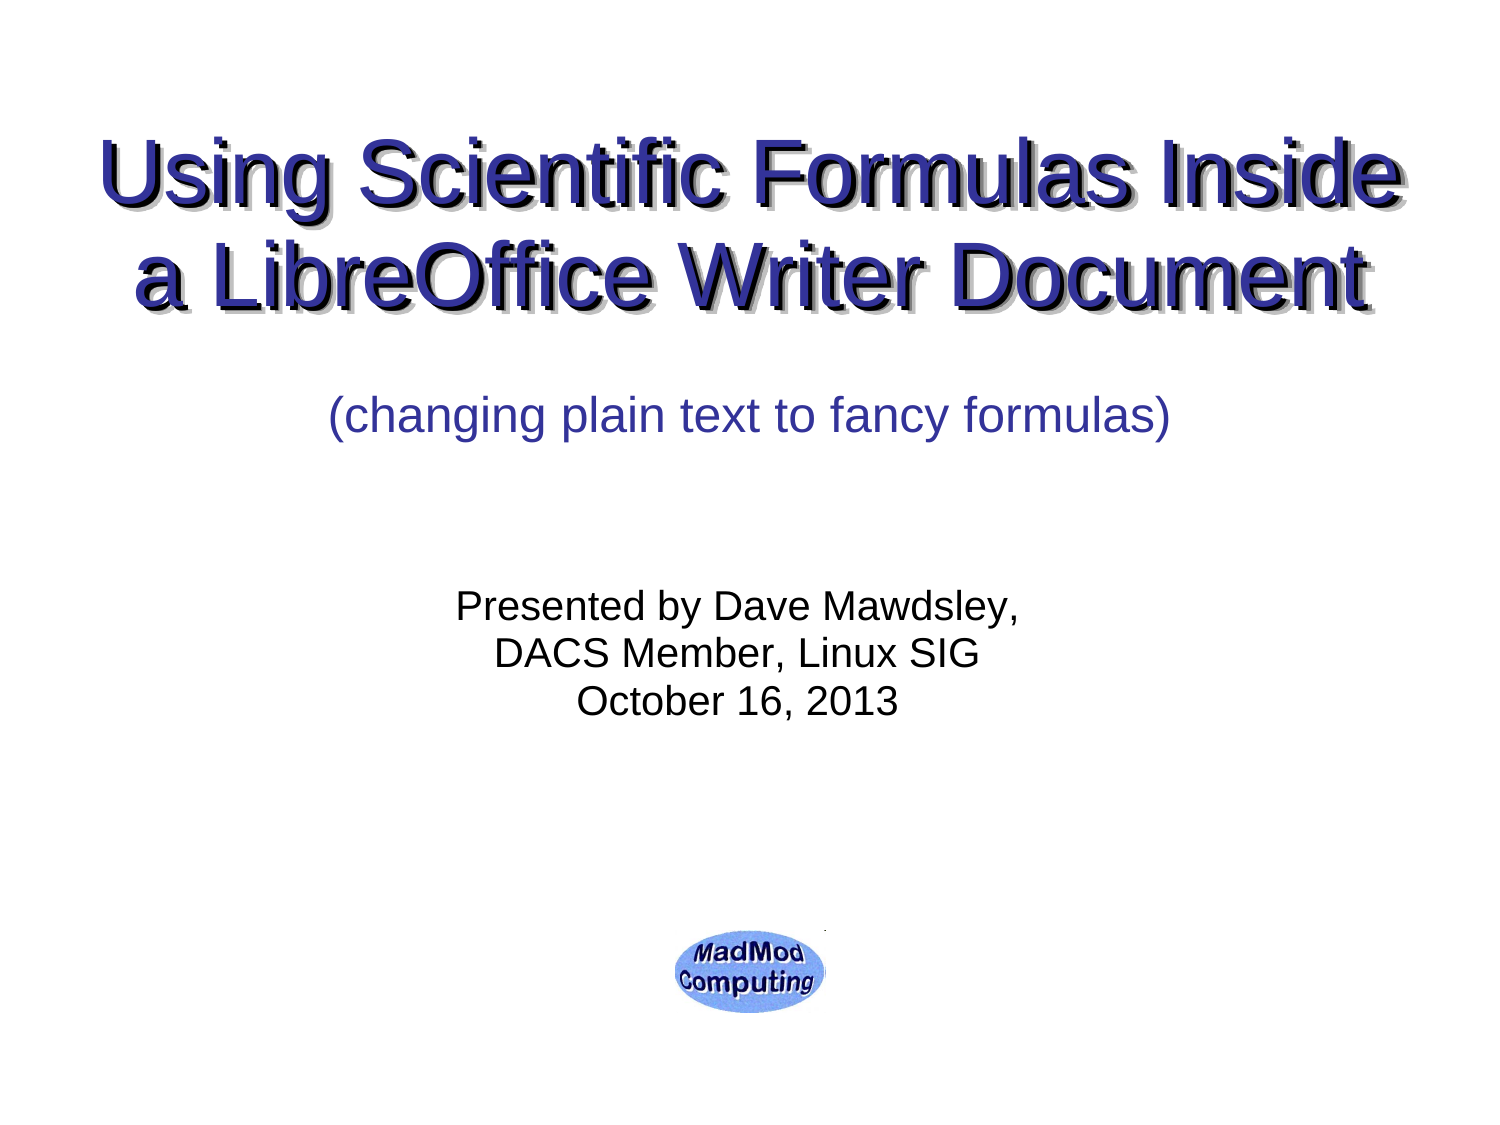

# Using Scientific Formulas Inside a LibreOffice Writer Document
(changing plain text to fancy formulas)
Presented by Dave Mawdsley,
DACS Member, Linux SIG
October 16, 2013